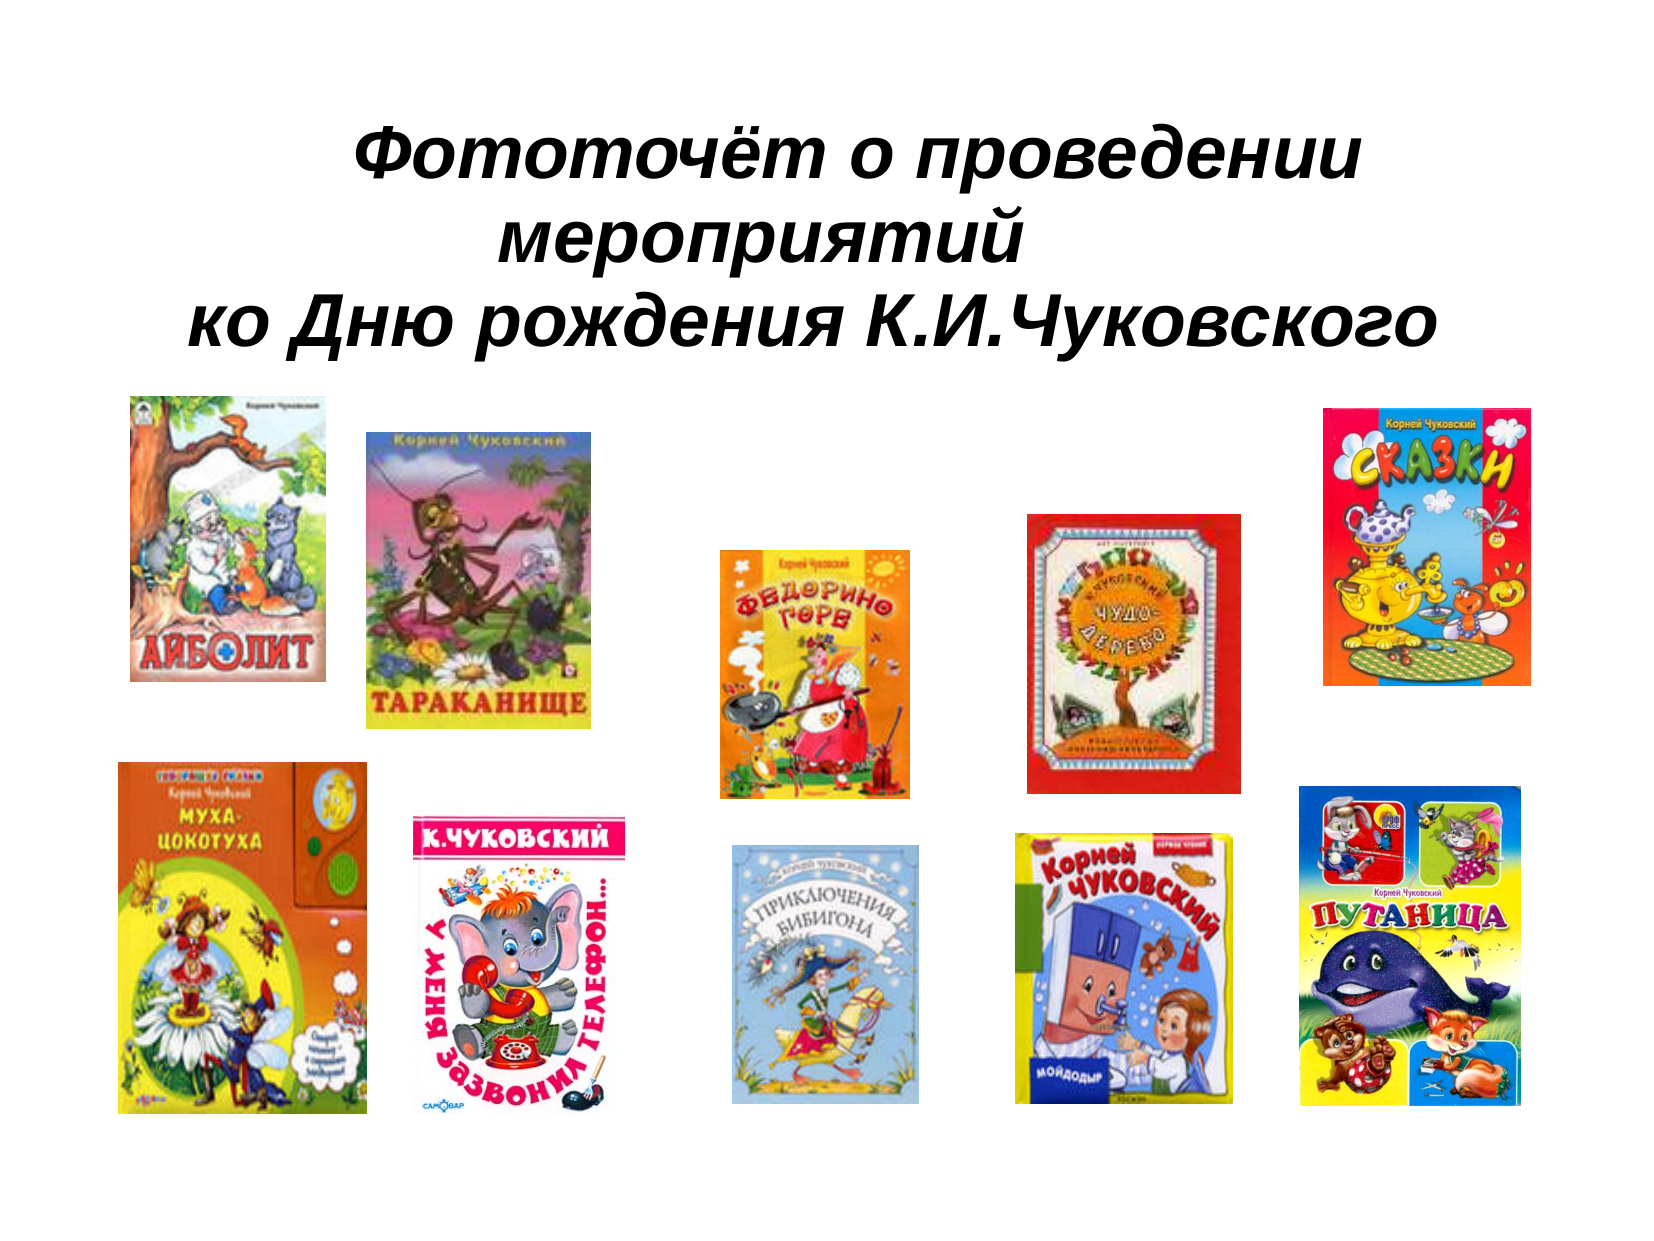

Фототочёт о проведении мероприятий
 ко Дню рождения К.И.Чуковского